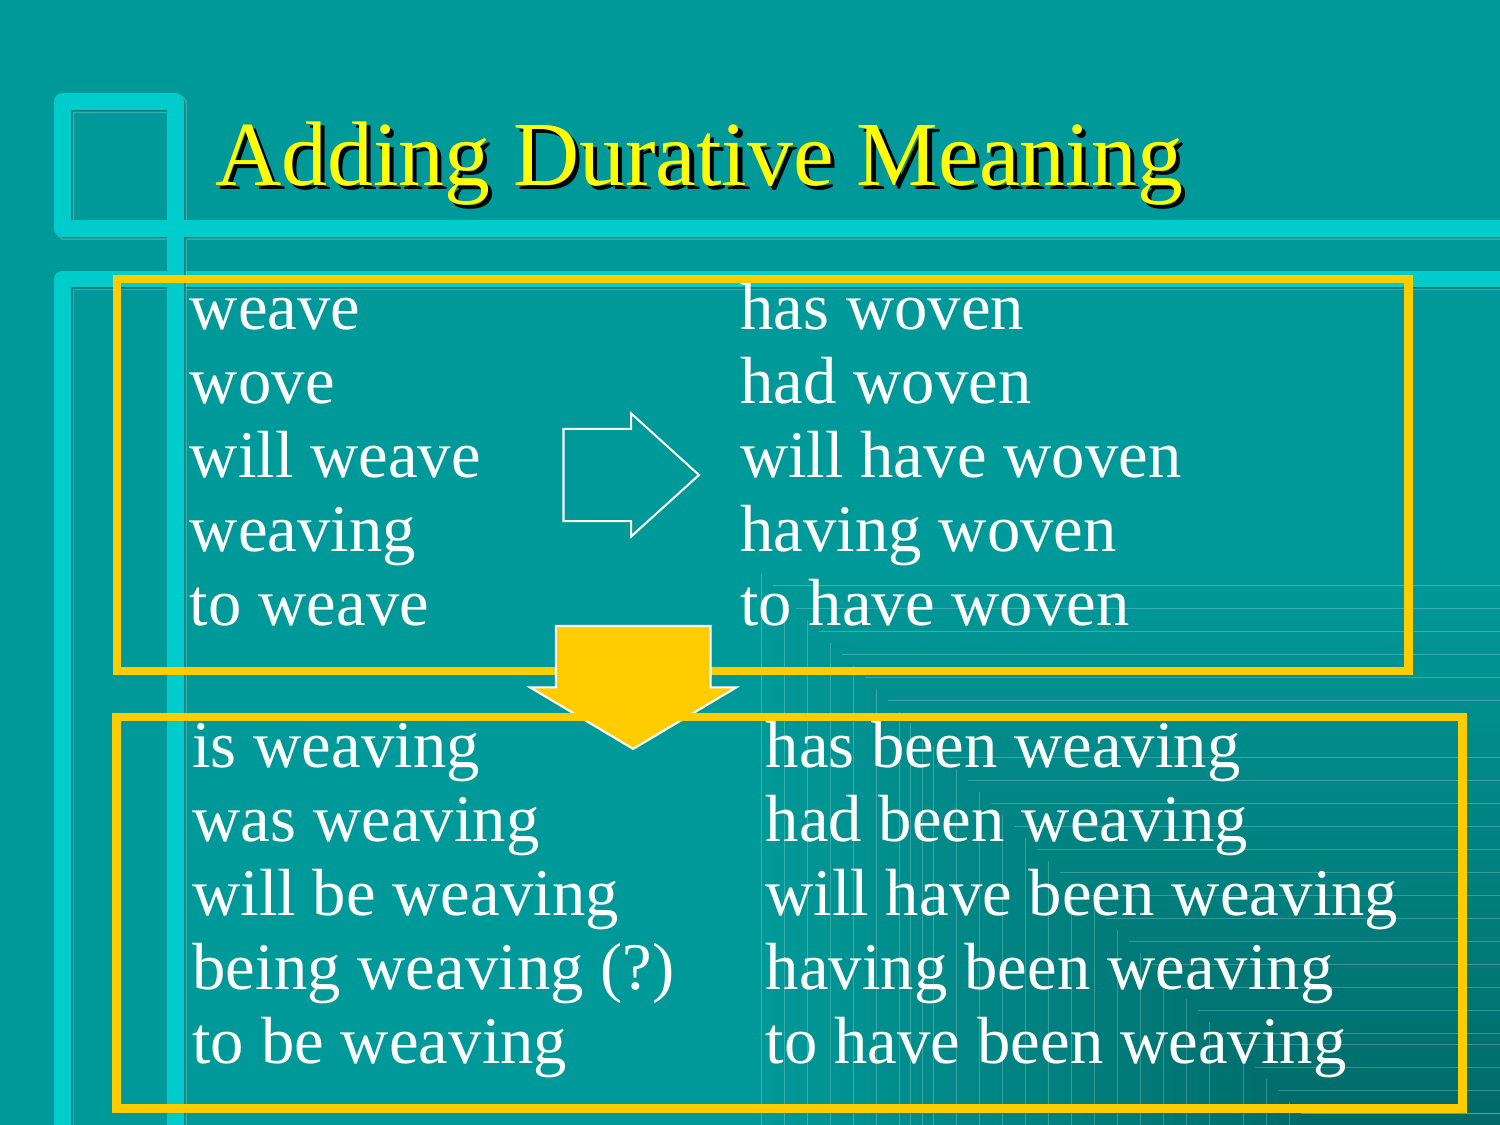

# Adding Durative Meaning
weave
wove
will weave
weaving
to weave
has woven
had woven
will have woven
having woven
to have woven
is weaving
was weaving
will be weaving
being weaving (?)
to be weaving
has been weaving
had been weaving
will have been weaving
having been weaving
to have been weaving